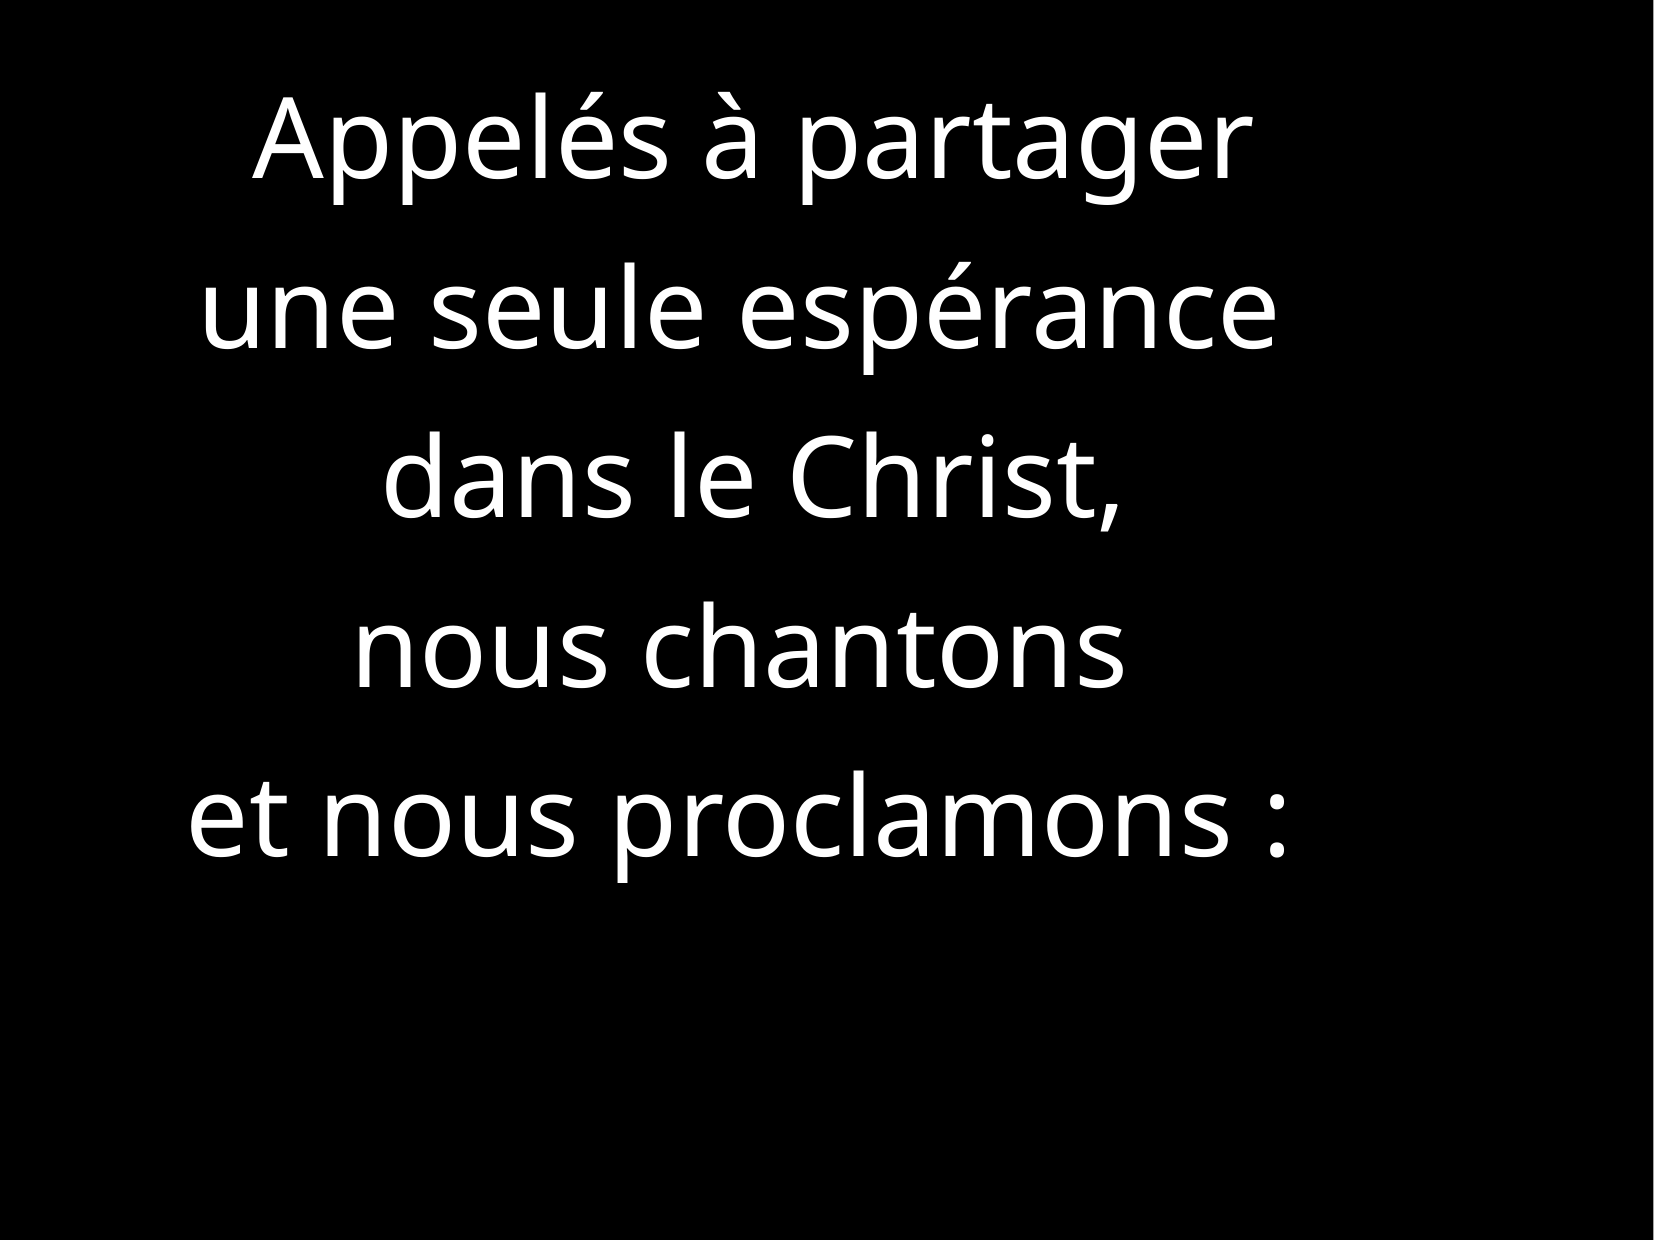

Appelés à partager
une seule espérance
dans le Christ,
nous chantons
et nous proclamons :